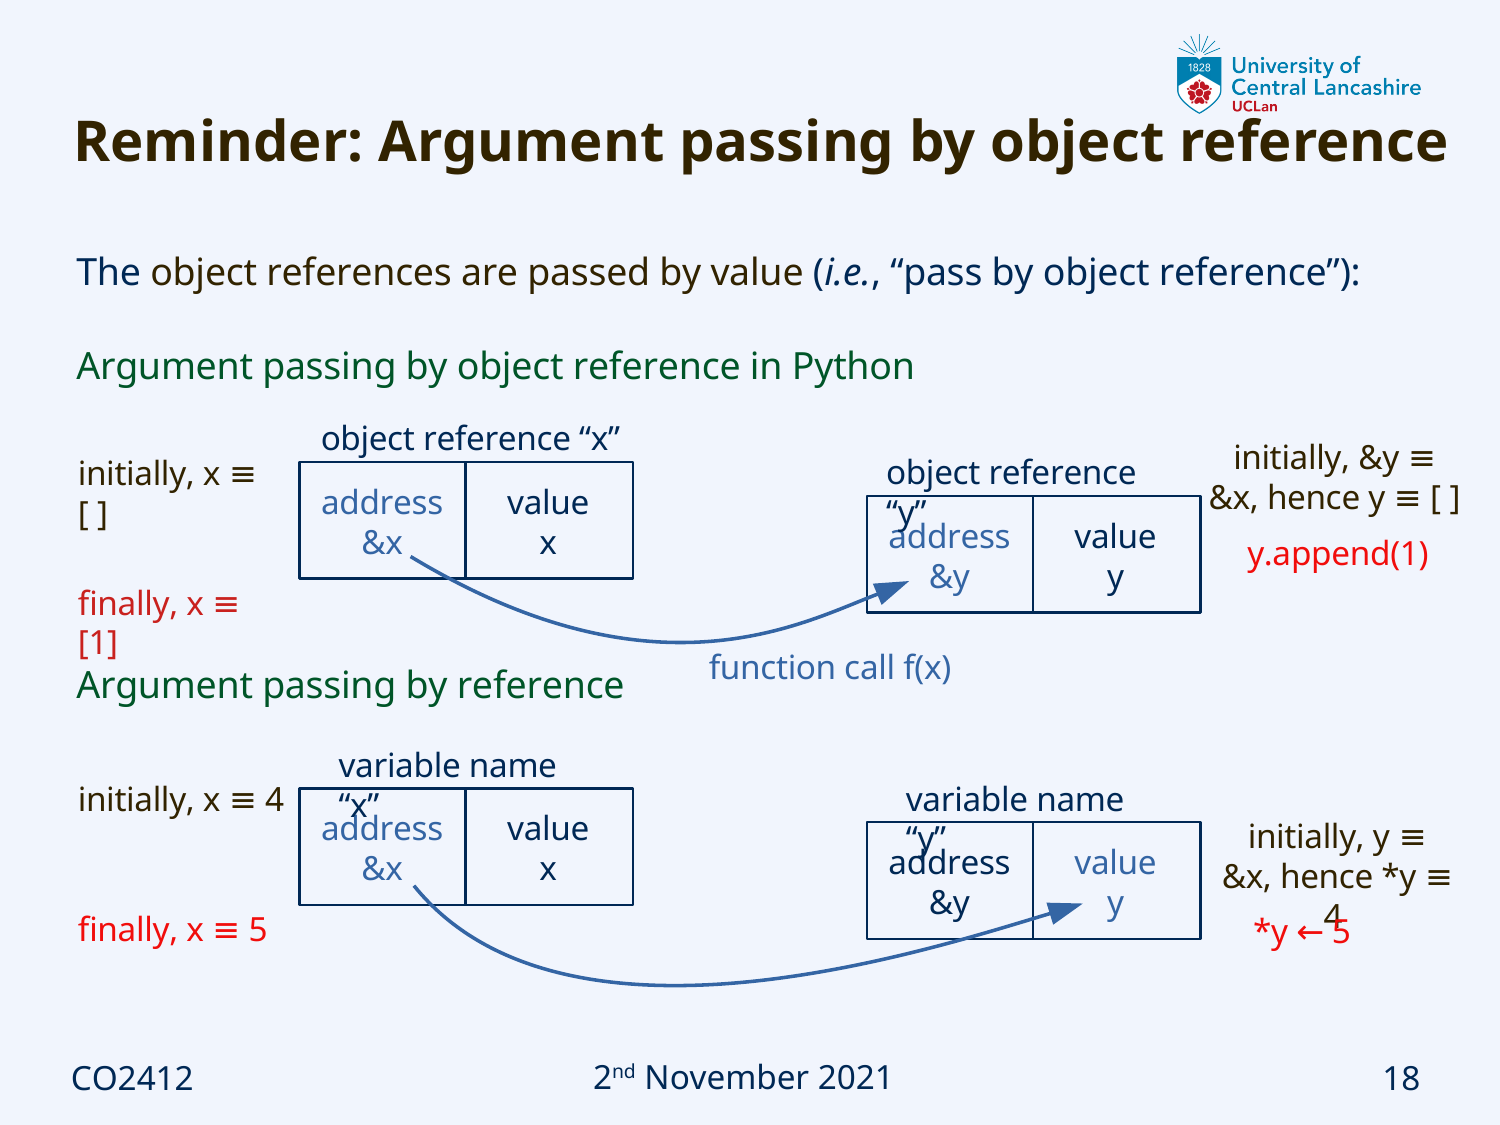

# Reminder: Argument passing by object reference
The object references are passed by value (i.e., “pass by object reference”):
Argument passing by object reference in Python
object reference “x”
initially, &y ≡ &x, hence y ≡ [ ]
object reference “y”
initially, x ≡ [ ]
address &x
value
x
address &y
value
y
y.append(1)
finally, x ≡ [1]
function call f(x)
Argument passing by reference
variable name “x”
address &x
value
x
variable name “y”
address &y
value
y
initially, x ≡ 4
initially, y ≡ &x, hence *y ≡ 4
finally, x ≡ 5
*y ← 5